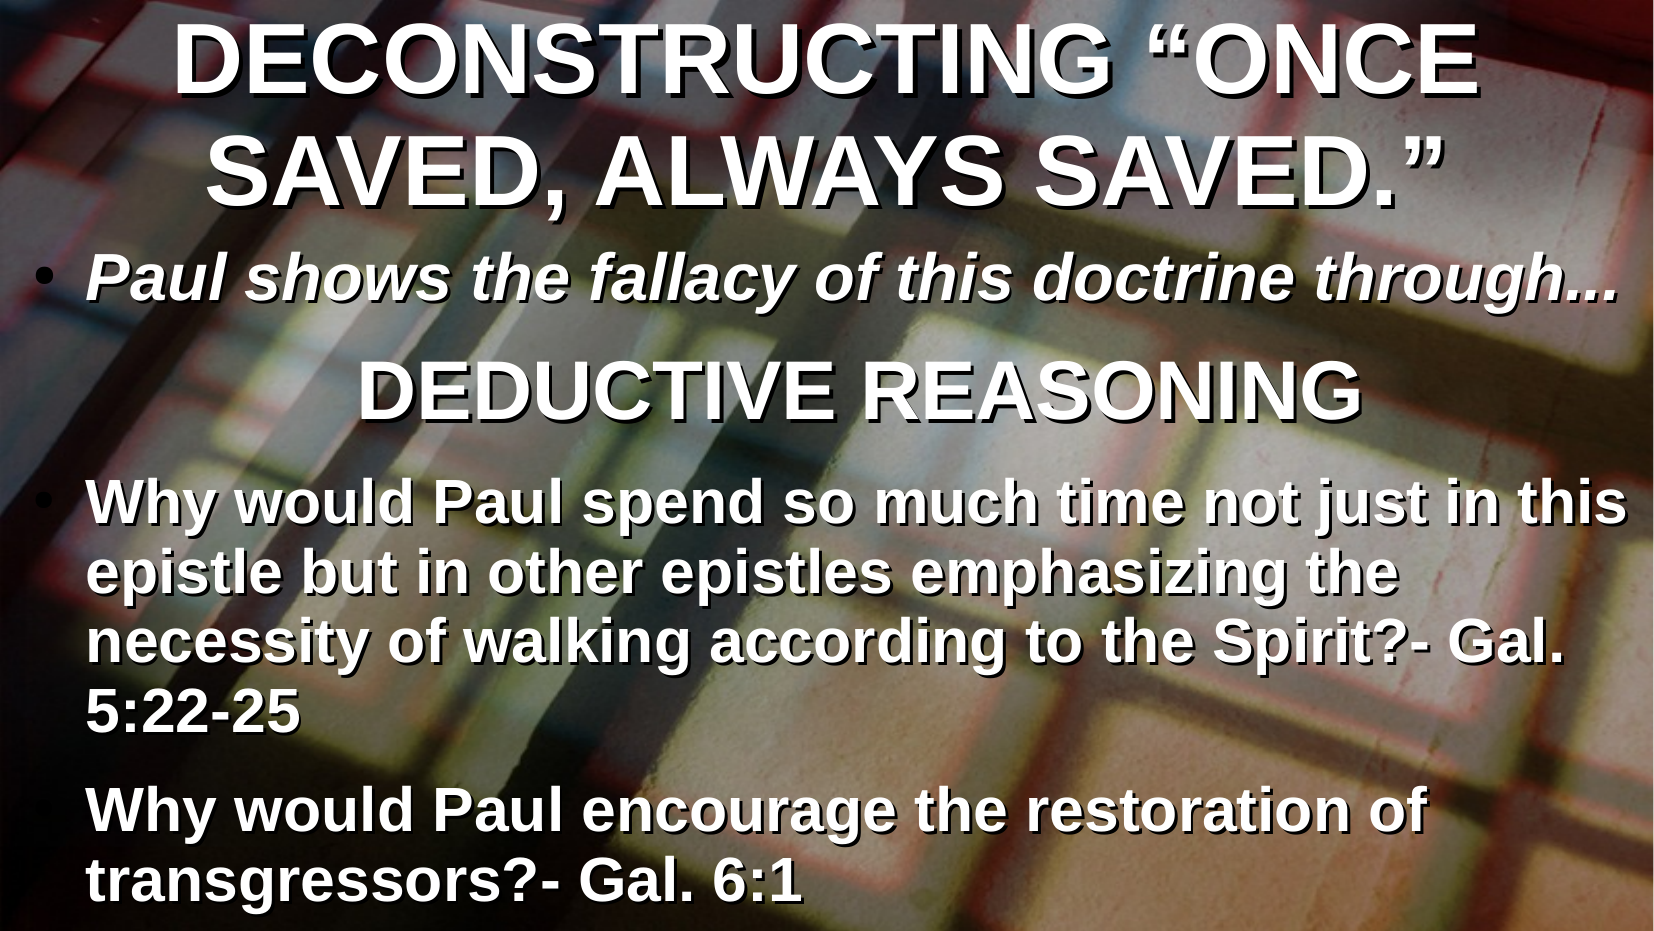

# DECONSTRUCTING “ONCE SAVED, ALWAYS SAVED.”
Paul shows the fallacy of this doctrine through...
DEDUCTIVE REASONING
Why would Paul spend so much time not just in this epistle but in other epistles emphasizing the necessity of walking according to the Spirit?- Gal. 5:22-25
Why would Paul encourage the restoration of transgressors?- Gal. 6:1